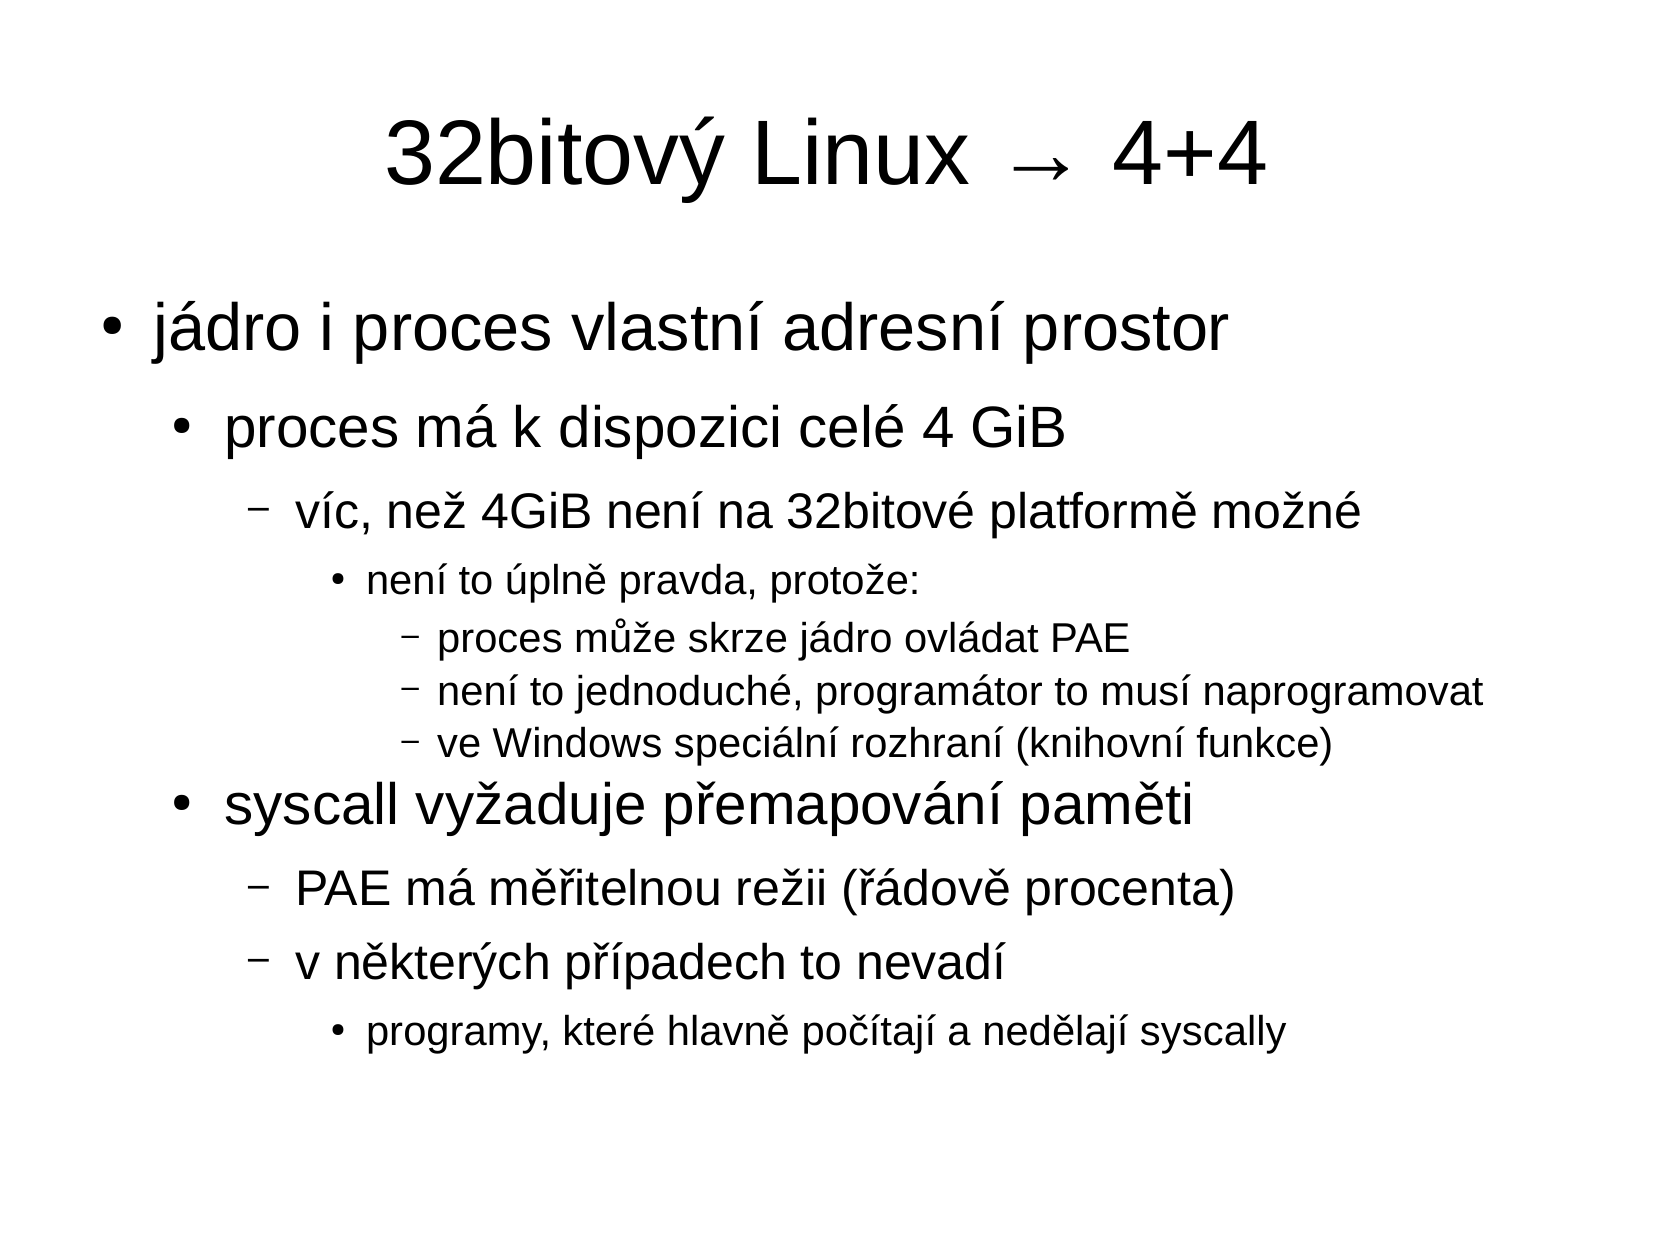

# 32bitový Linux → 4+4
jádro i proces vlastní adresní prostor
proces má k dispozici celé 4 GiB
víc, než 4GiB není na 32bitové platformě možné
není to úplně pravda, protože:
proces může skrze jádro ovládat PAE
není to jednoduché, programátor to musí naprogramovat
ve Windows speciální rozhraní (knihovní funkce)
syscall vyžaduje přemapování paměti
PAE má měřitelnou režii (řádově procenta)
v některých případech to nevadí
programy, které hlavně počítají a nedělají syscally